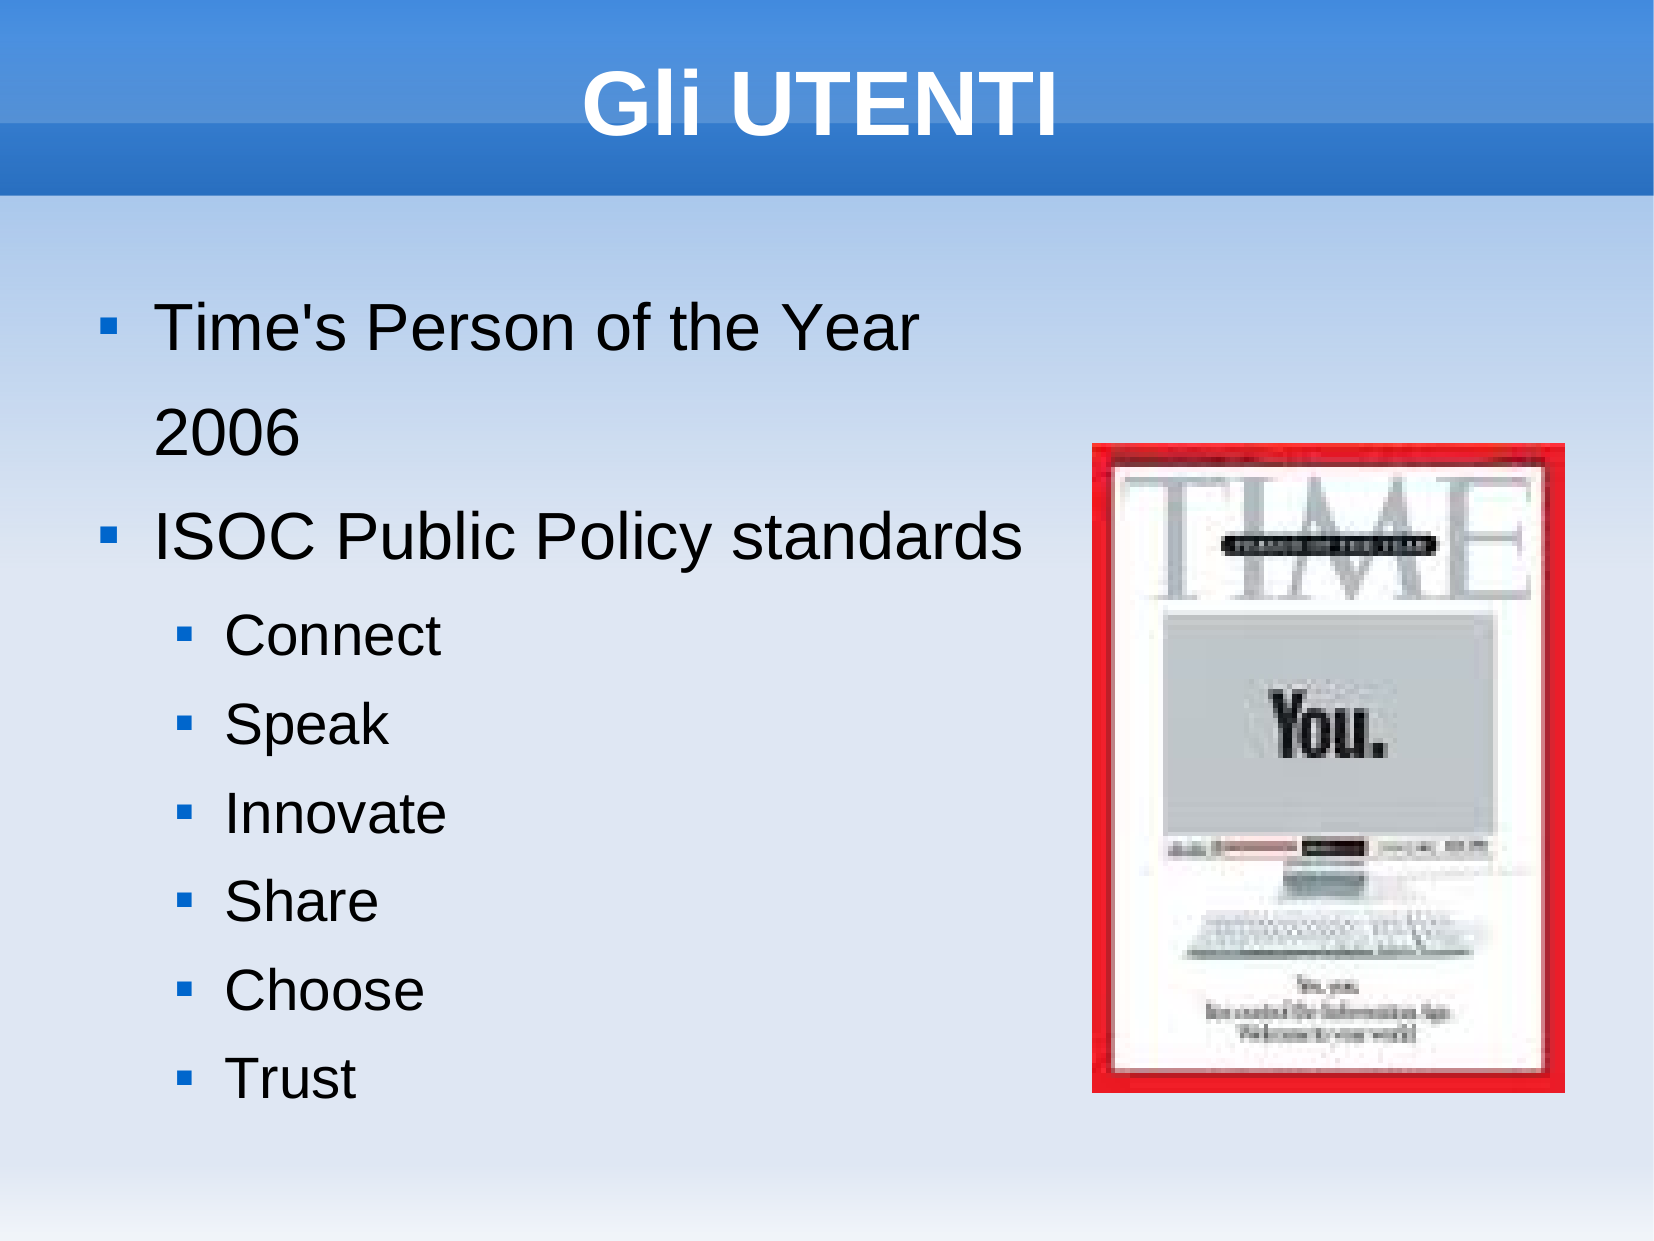

# Gli UTENTI
Time's Person of the Year
2006
ISOC Public Policy standards
Connect
Speak
Innovate
Share
Choose
Trust